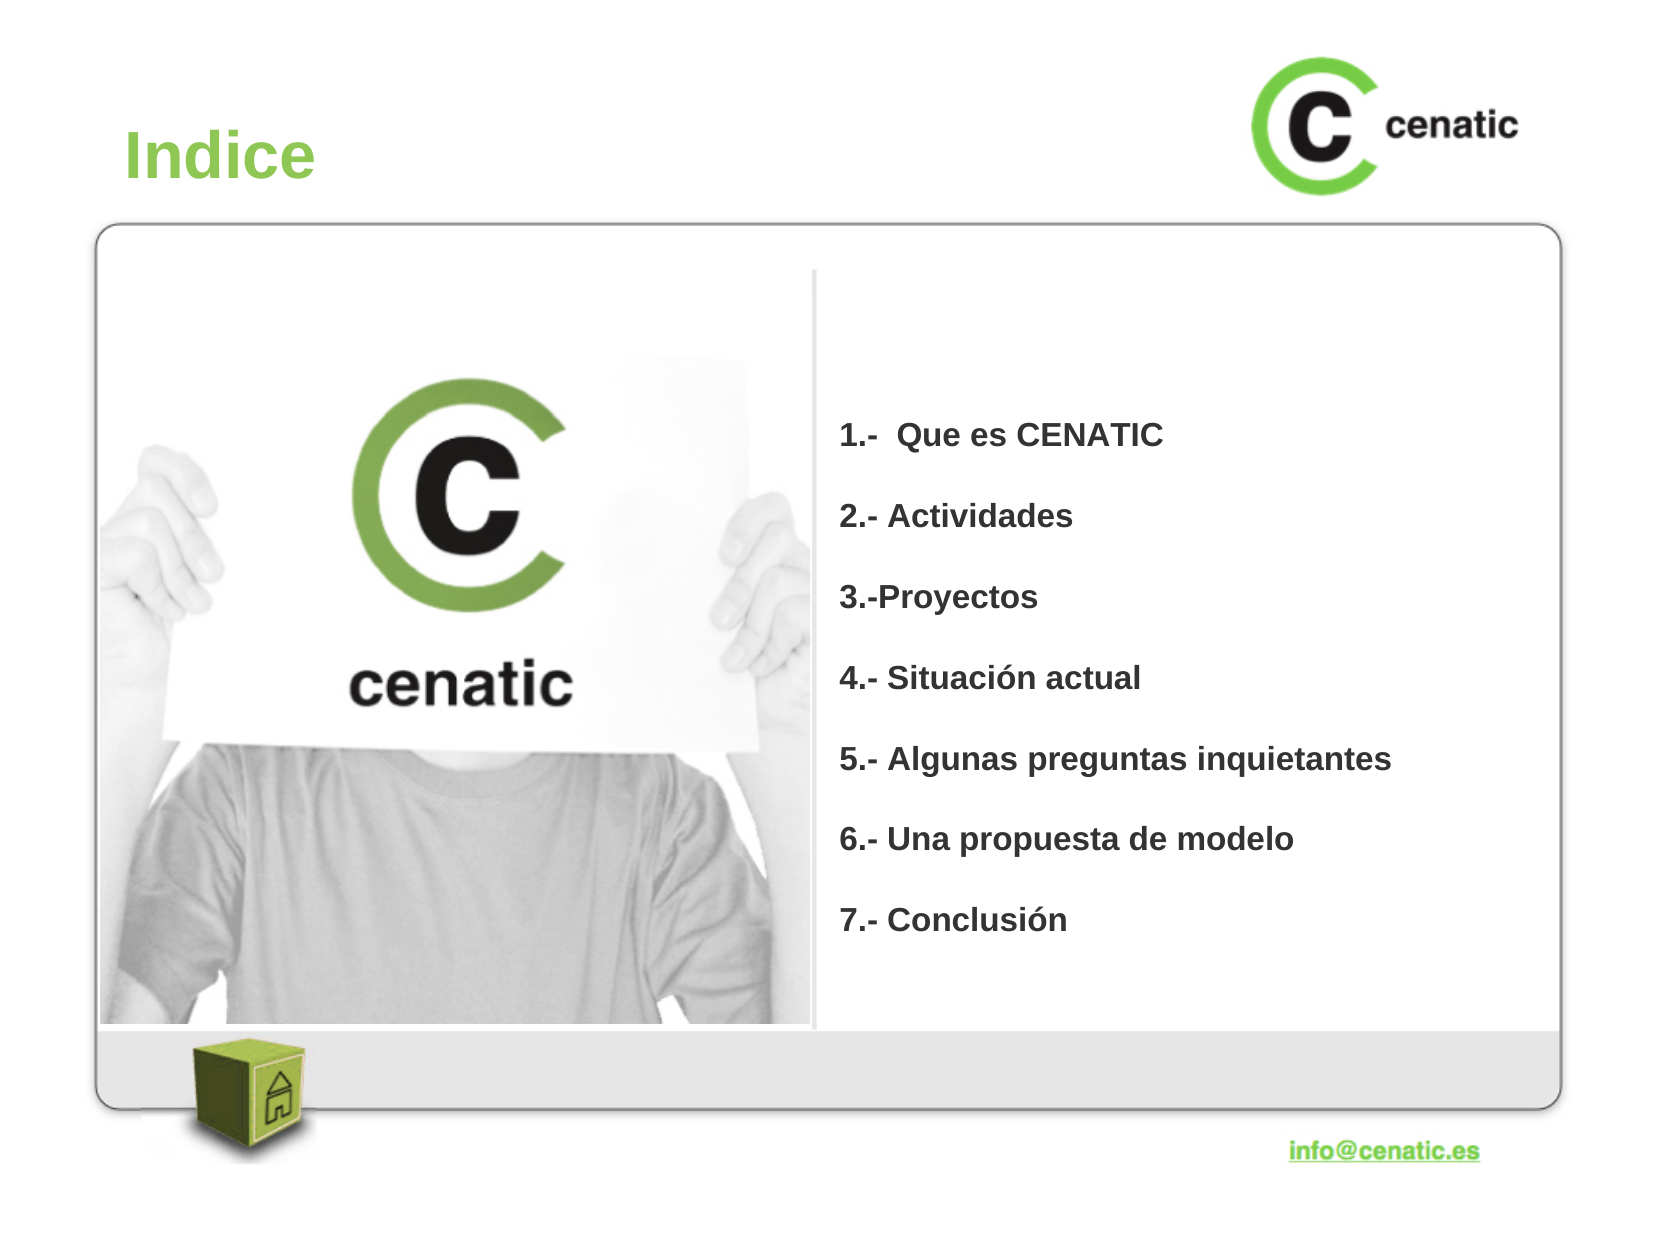

Indice
1.- Que es CENATIC
2.- Actividades
3.-Proyectos
4.- Situación actual
5.- Algunas preguntas inquietantes
6.- Una propuesta de modelo
7.- Conclusión